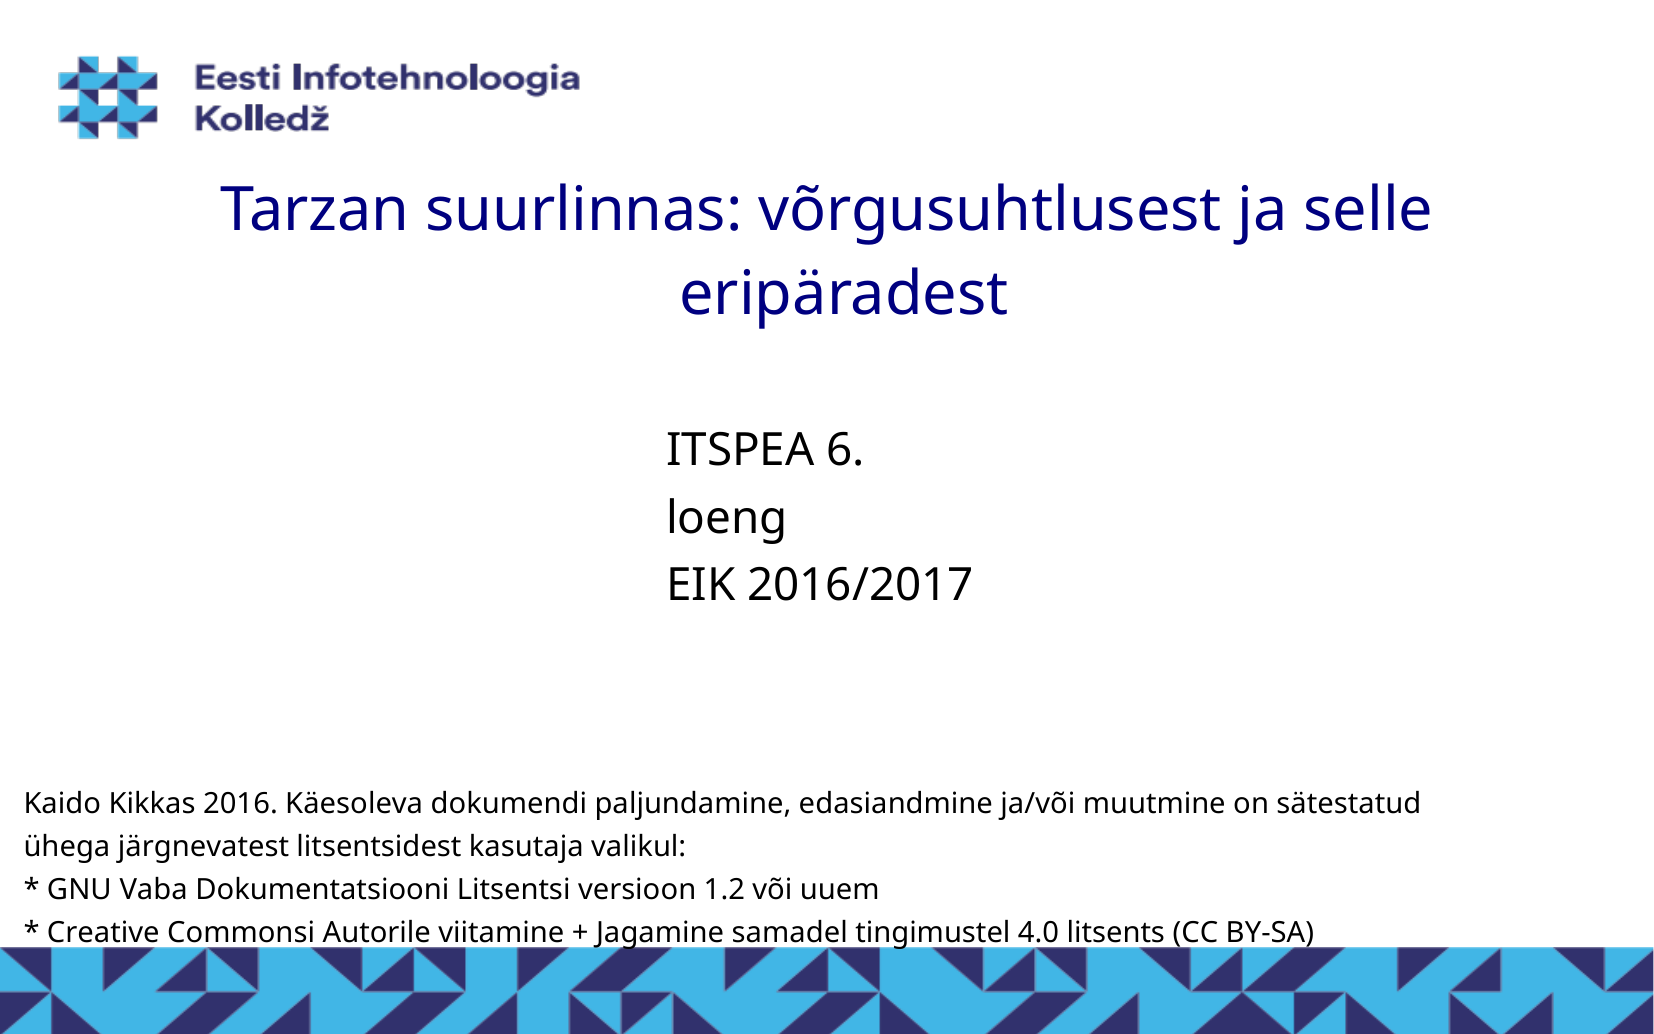

# Tarzan suurlinnas: võrgusuhtlusest ja selle eripäradest
ITSPEA 6. loeng
EIK 2016/2017
Kaido Kikkas 2016. Käesoleva dokumendi paljundamine, edasiandmine ja/või muutmine on sätestatud
ühega järgnevatest litsentsidest kasutaja valikul:
* GNU Vaba Dokumentatsiooni Litsentsi versioon 1.2 või uuem
* Creative Commonsi Autorile viitamine + Jagamine samadel tingimustel 4.0 litsents (CC BY-SA)